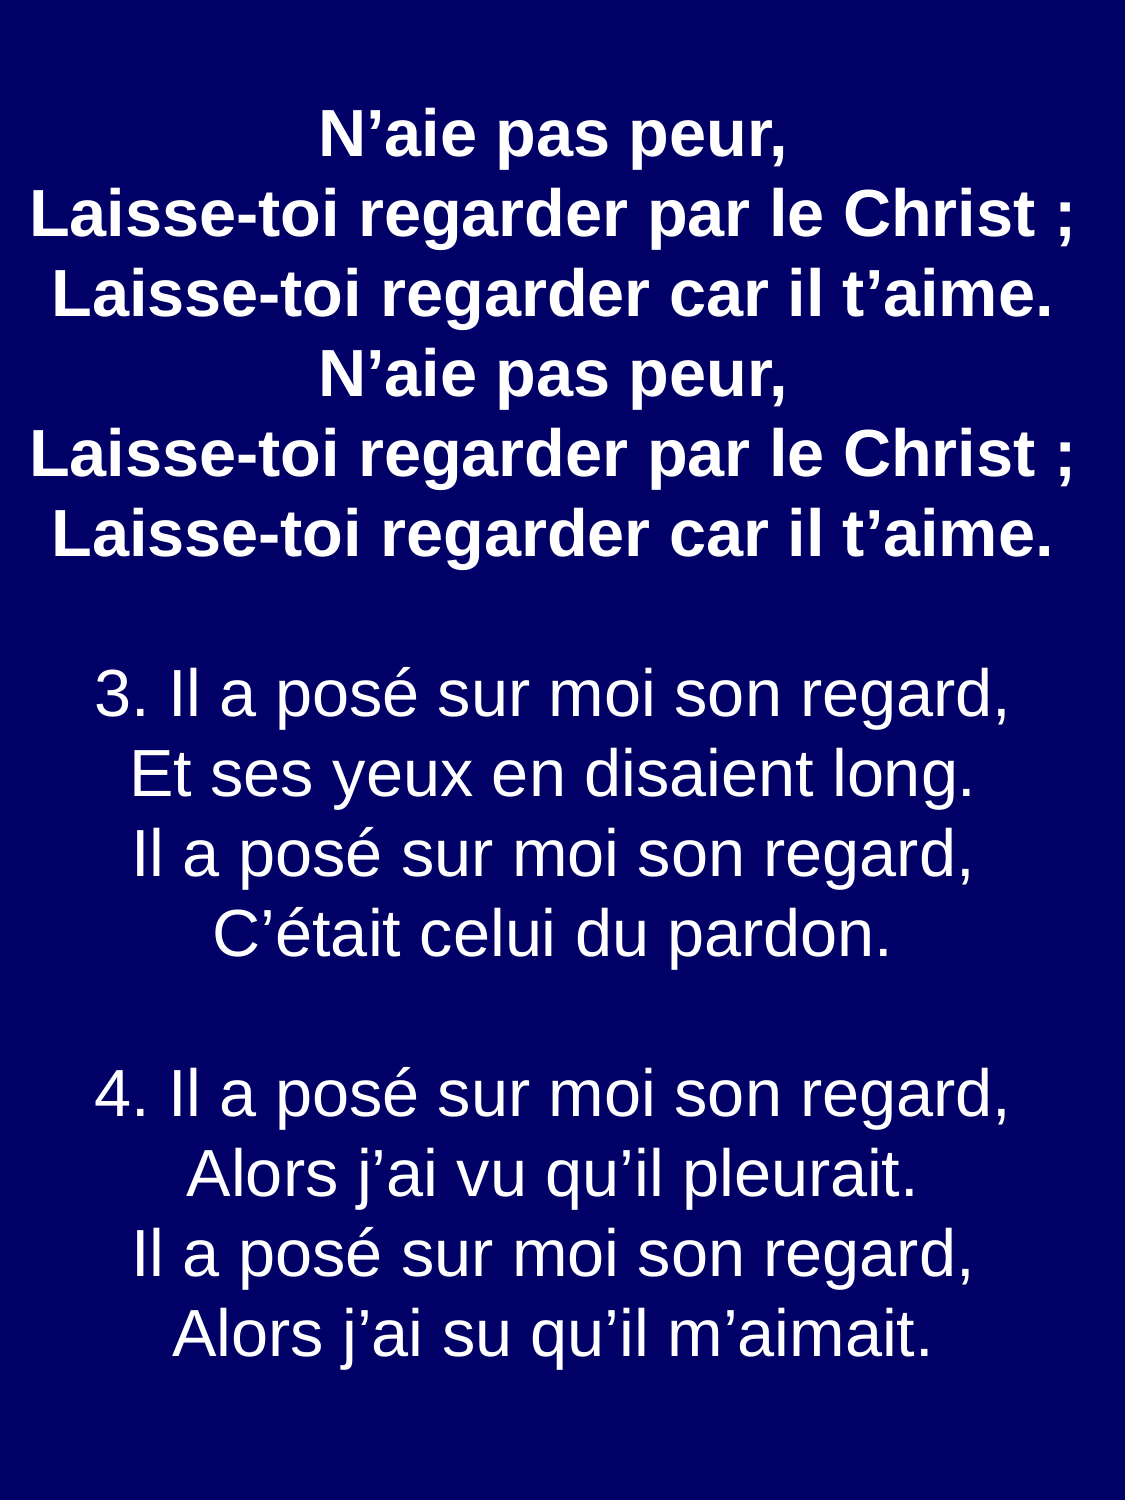

N’aie pas peur,
Laisse-toi regarder par le Christ ;
Laisse-toi regarder car il t’aime.
N’aie pas peur,
Laisse-toi regarder par le Christ ;
Laisse-toi regarder car il t’aime.
3. Il a posé sur moi son regard,
Et ses yeux en disaient long.
Il a posé sur moi son regard,
C’était celui du pardon.
4. Il a posé sur moi son regard,
Alors j’ai vu qu’il pleurait.
Il a posé sur moi son regard,
Alors j’ai su qu’il m’aimait.